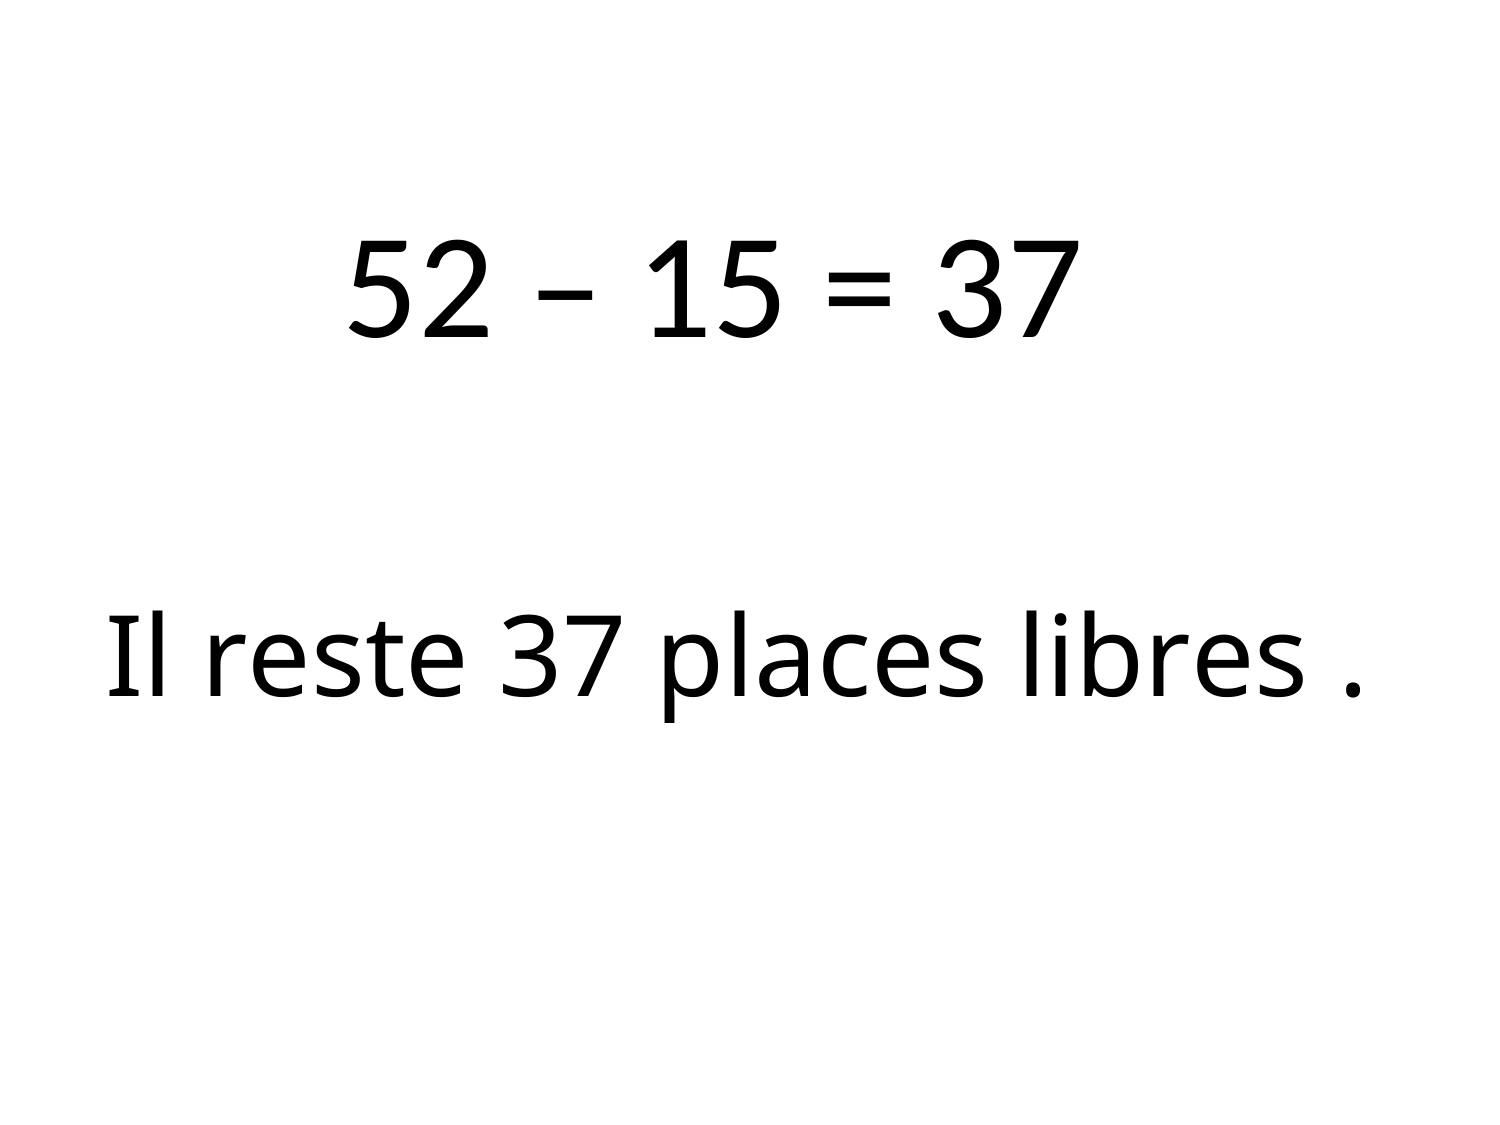

52 – 15 = 37
 Il reste 37 places libres .